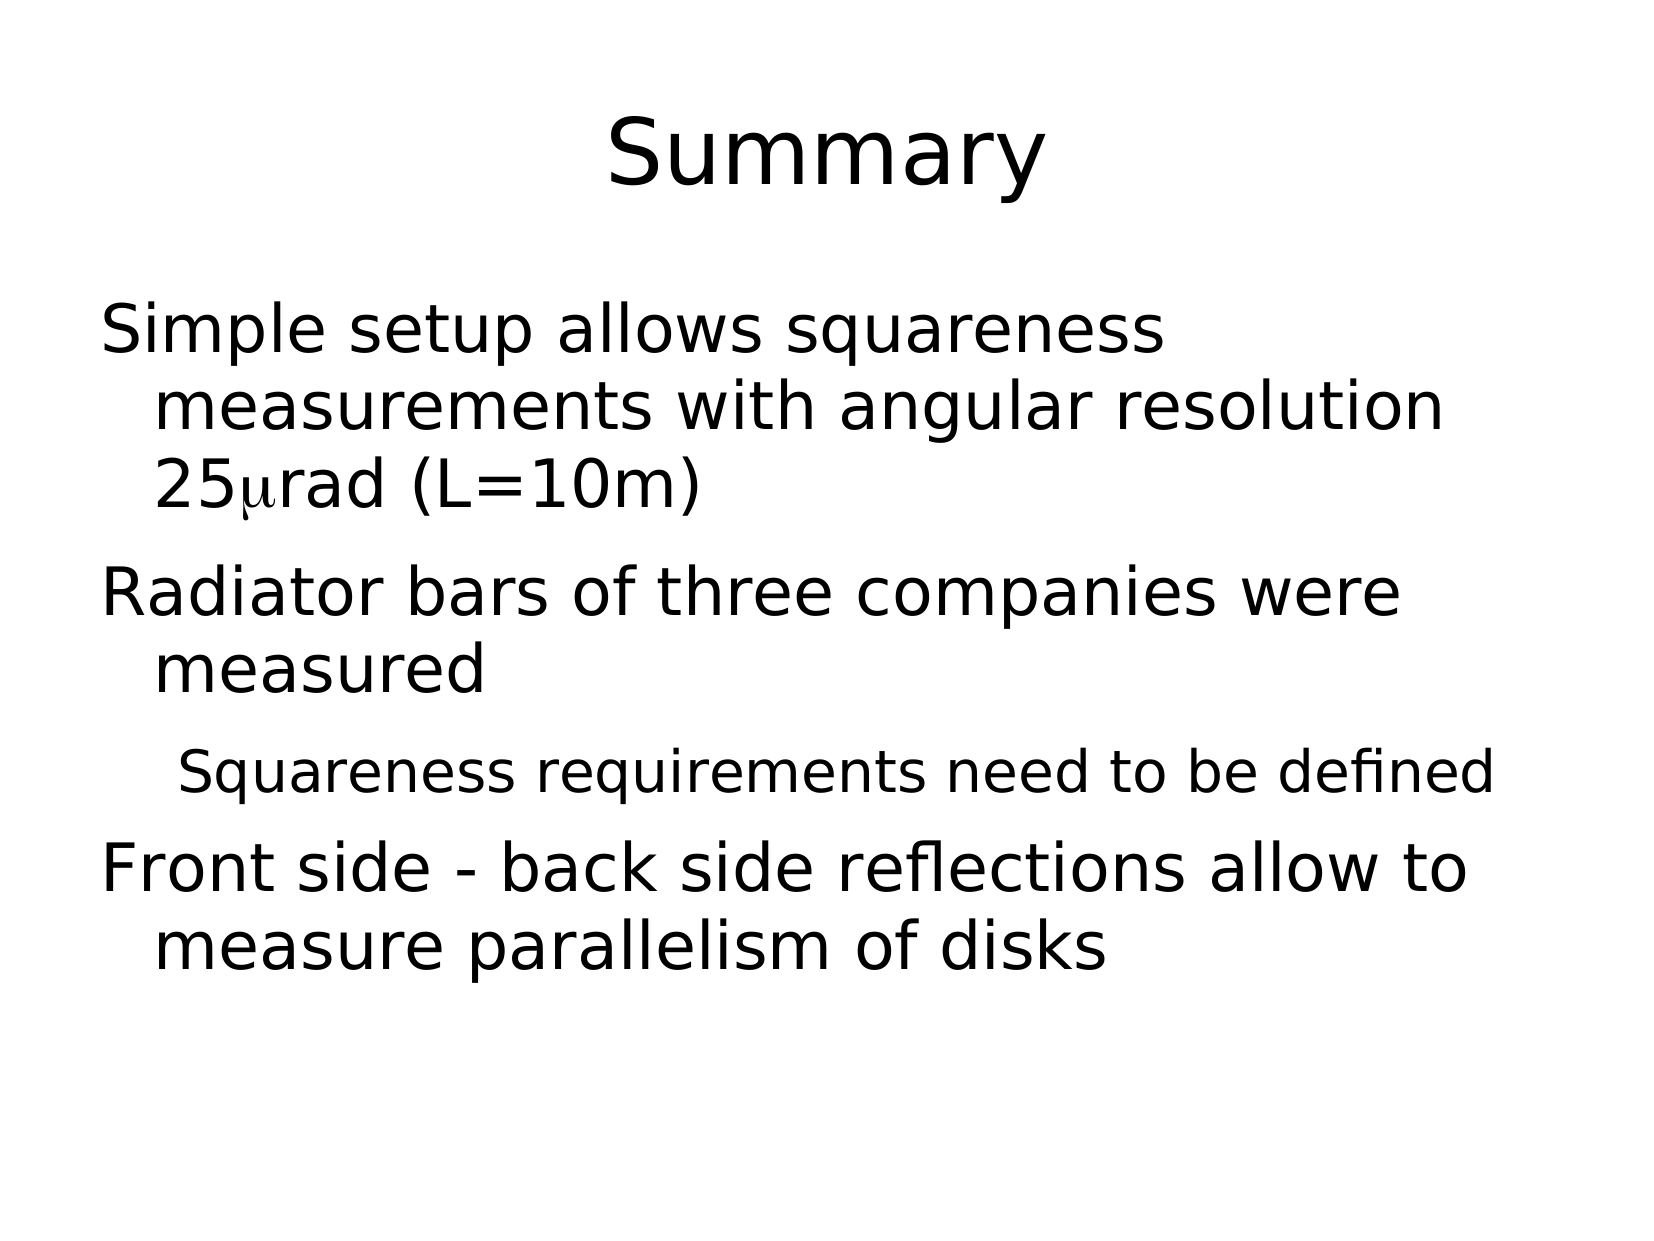

# Summary
Simple setup allows squareness measurements with angular resolution 25mrad (L=10m)
Radiator bars of three companies were measured
Squareness requirements need to be defined
Front side - back side reflections allow to measure parallelism of disks